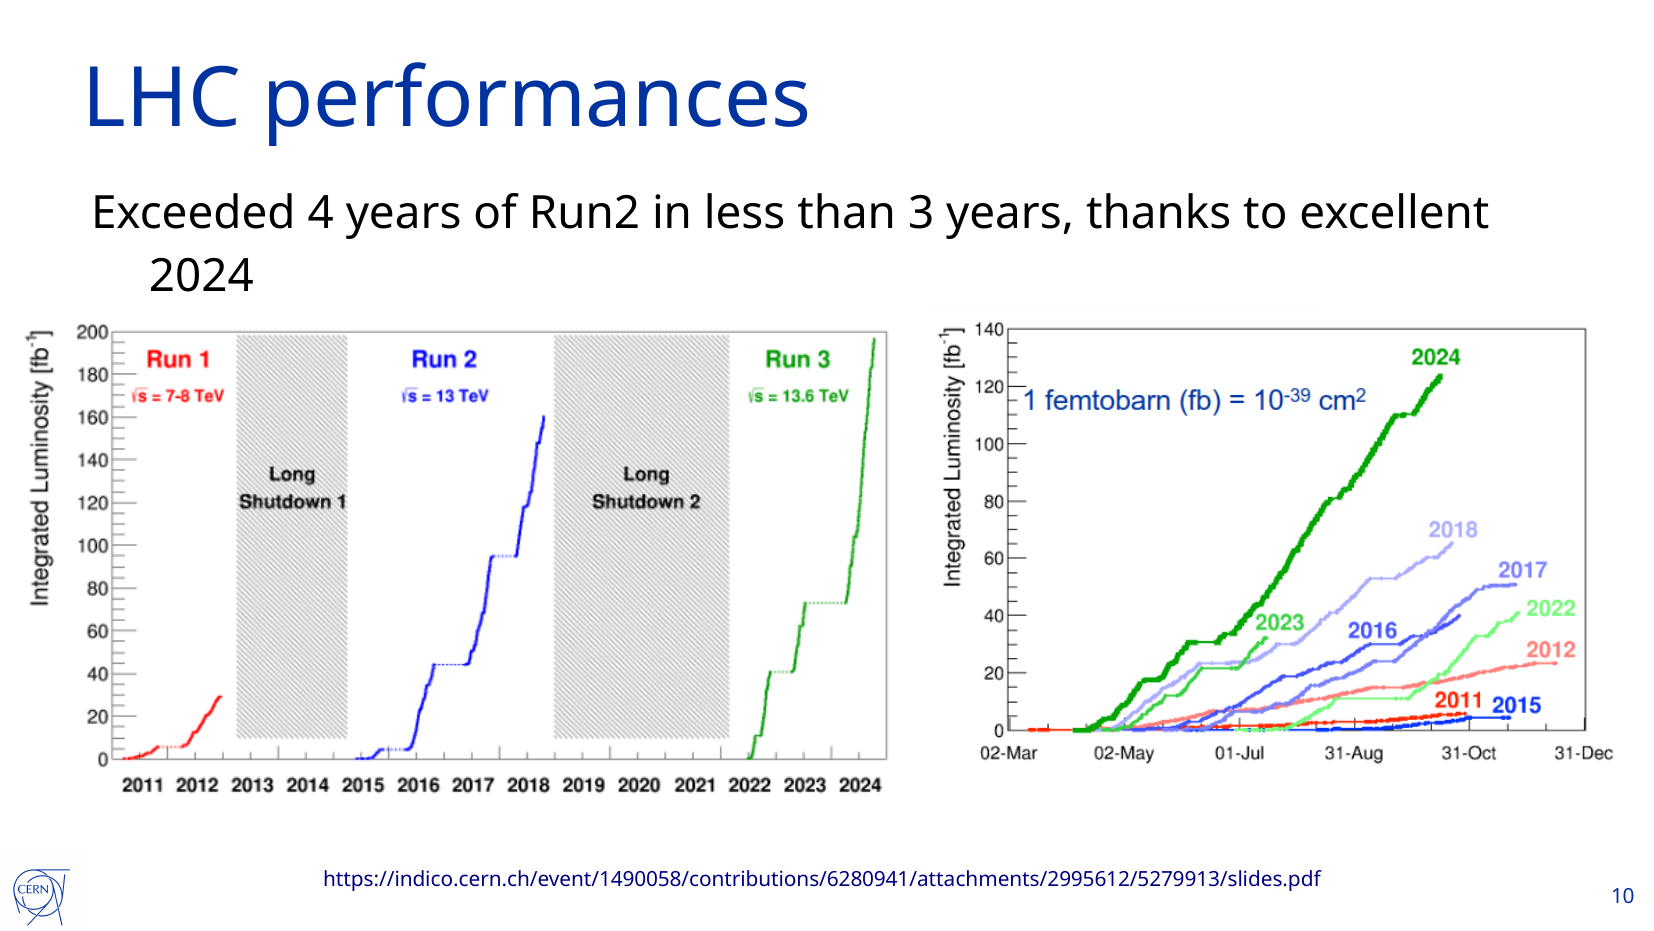

# LHC performances
Exceeded 4 years of Run2 in less than 3 years, thanks to excellent 2024
https://indico.cern.ch/event/1490058/contributions/6280941/attachments/2995612/5279913/slides.pdf